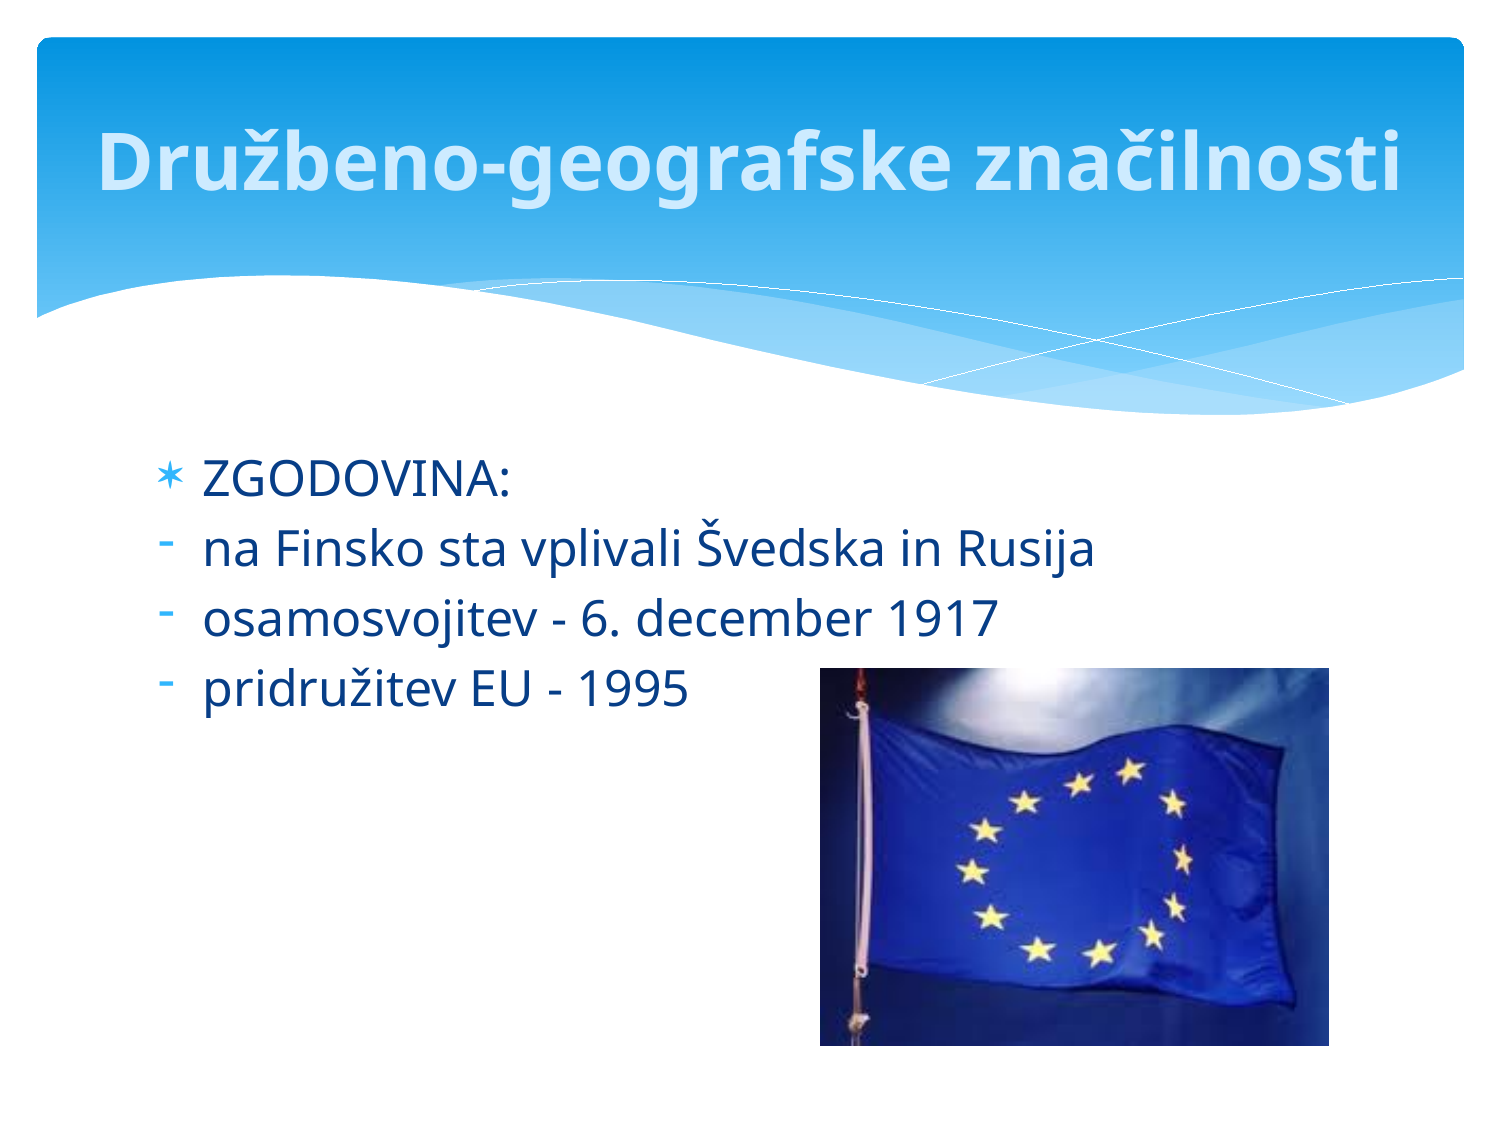

Družbeno-geografske značilnosti
# ZGODOVINA:
na Finsko sta vplivali Švedska in Rusija
osamosvojitev - 6. december 1917
pridružitev EU - 1995